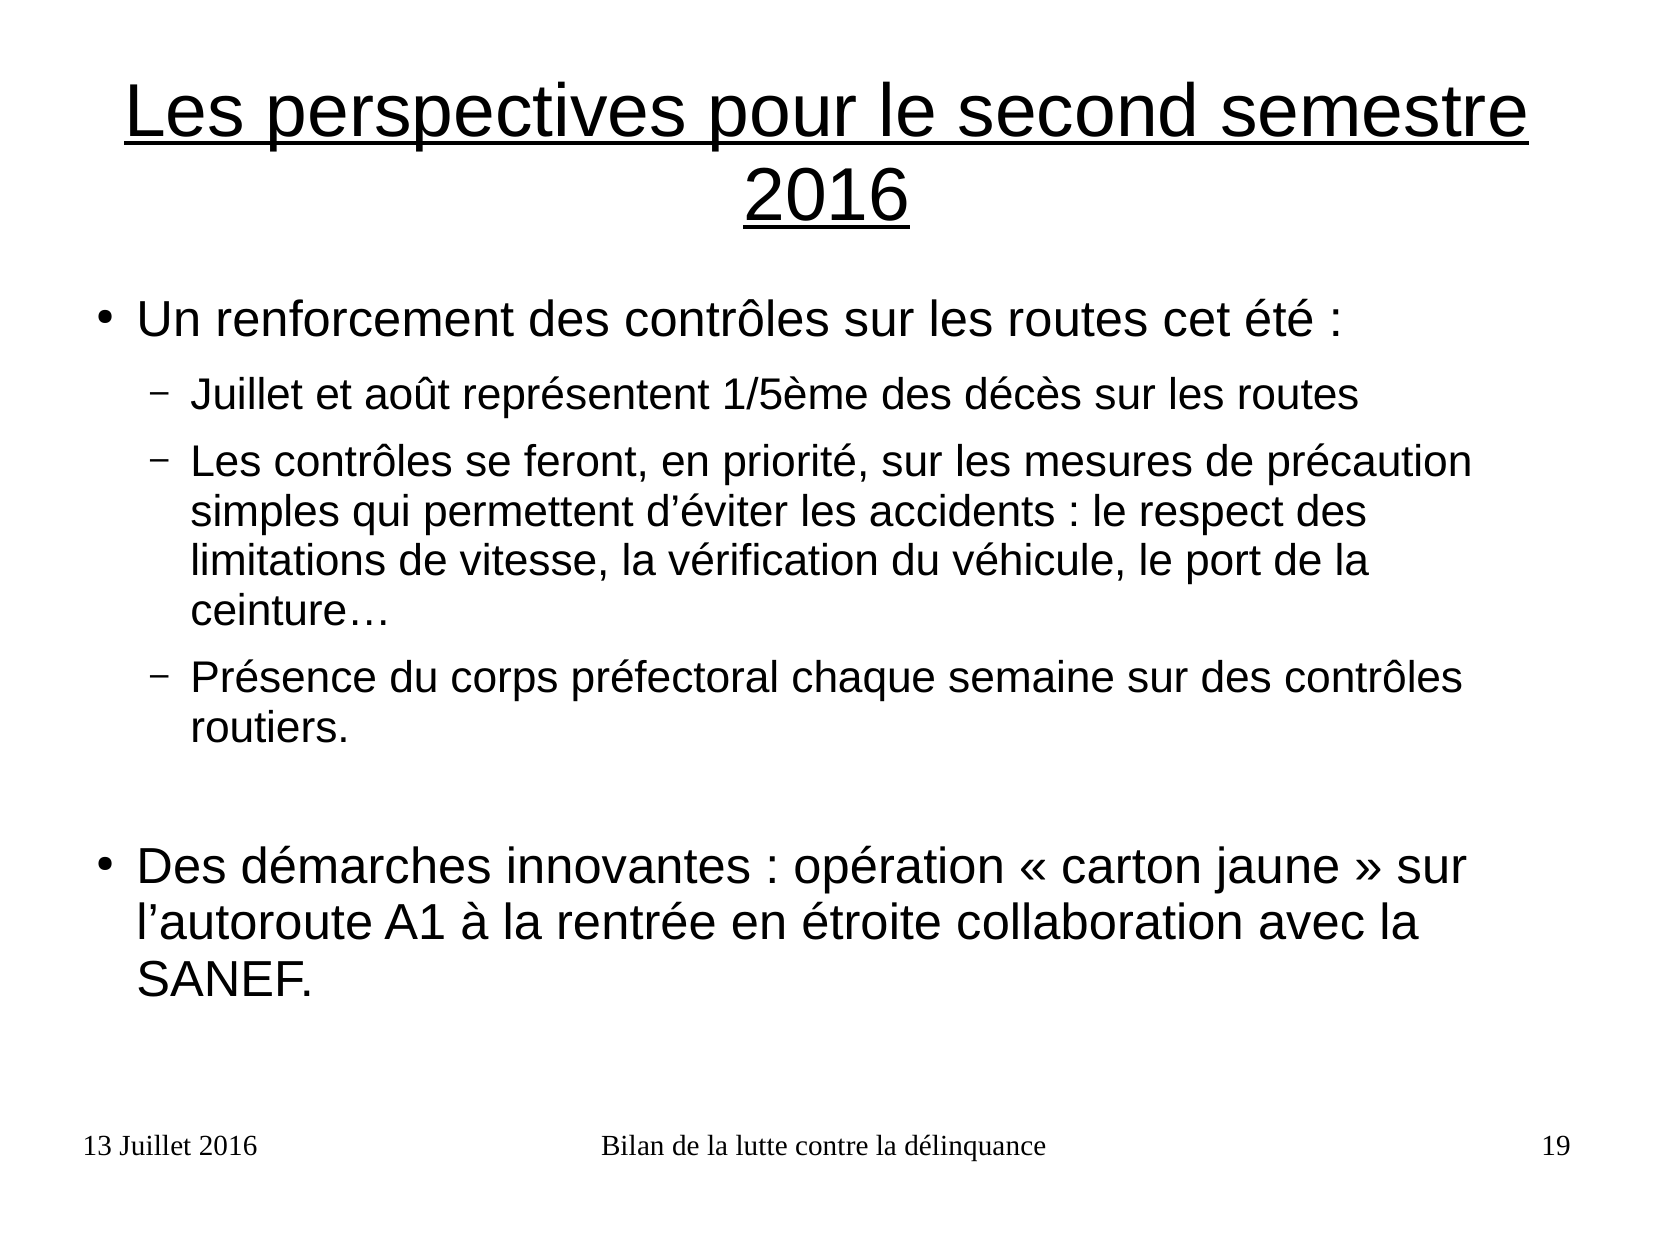

# Les perspectives pour le second semestre 2016
Un renforcement des contrôles sur les routes cet été :
Juillet et août représentent 1/5ème des décès sur les routes
Les contrôles se feront, en priorité, sur les mesures de précaution simples qui permettent d’éviter les accidents : le respect des limitations de vitesse, la vérification du véhicule, le port de la ceinture…
Présence du corps préfectoral chaque semaine sur des contrôles routiers.
Des démarches innovantes : opération « carton jaune » sur l’autoroute A1 à la rentrée en étroite collaboration avec la SANEF.
13 Juillet 2016
Bilan de la lutte contre la délinquance
19